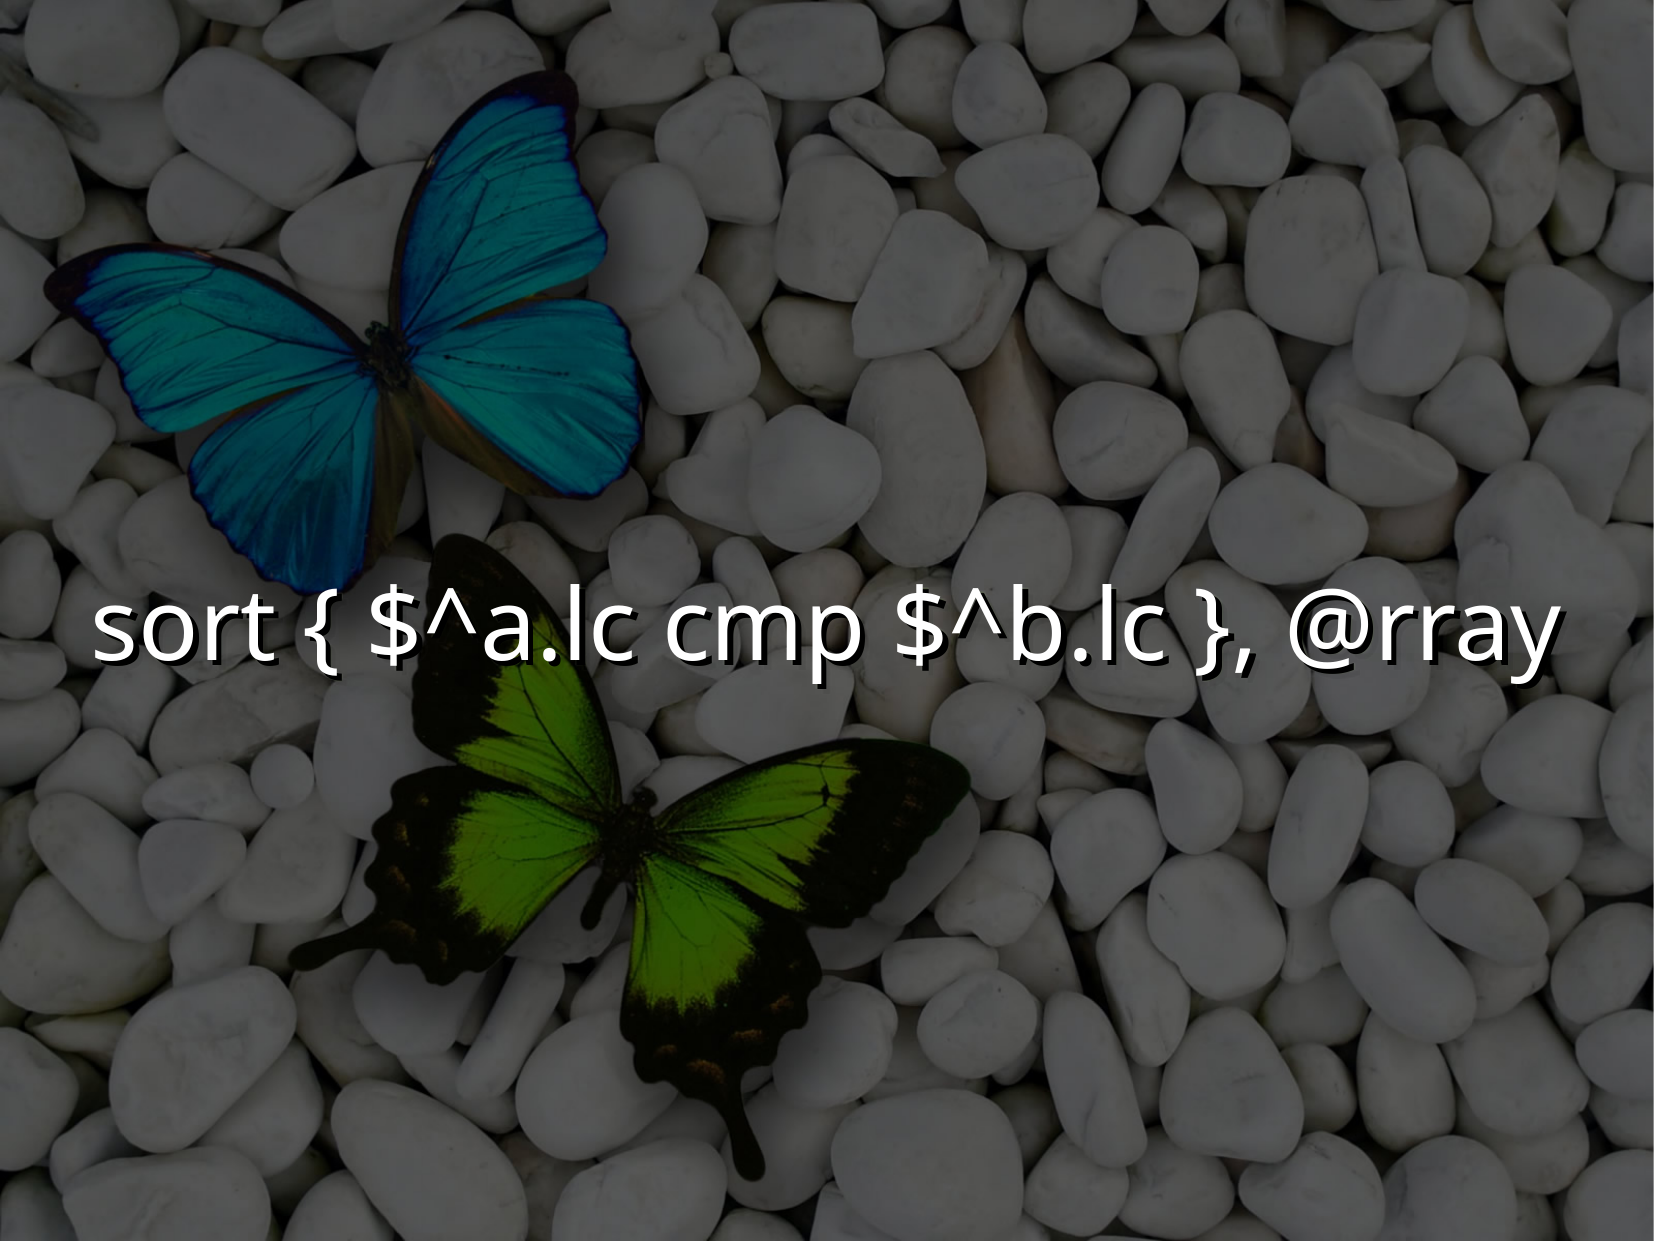

#
sort { $^a.lc cmp $^b.lc }, @rray